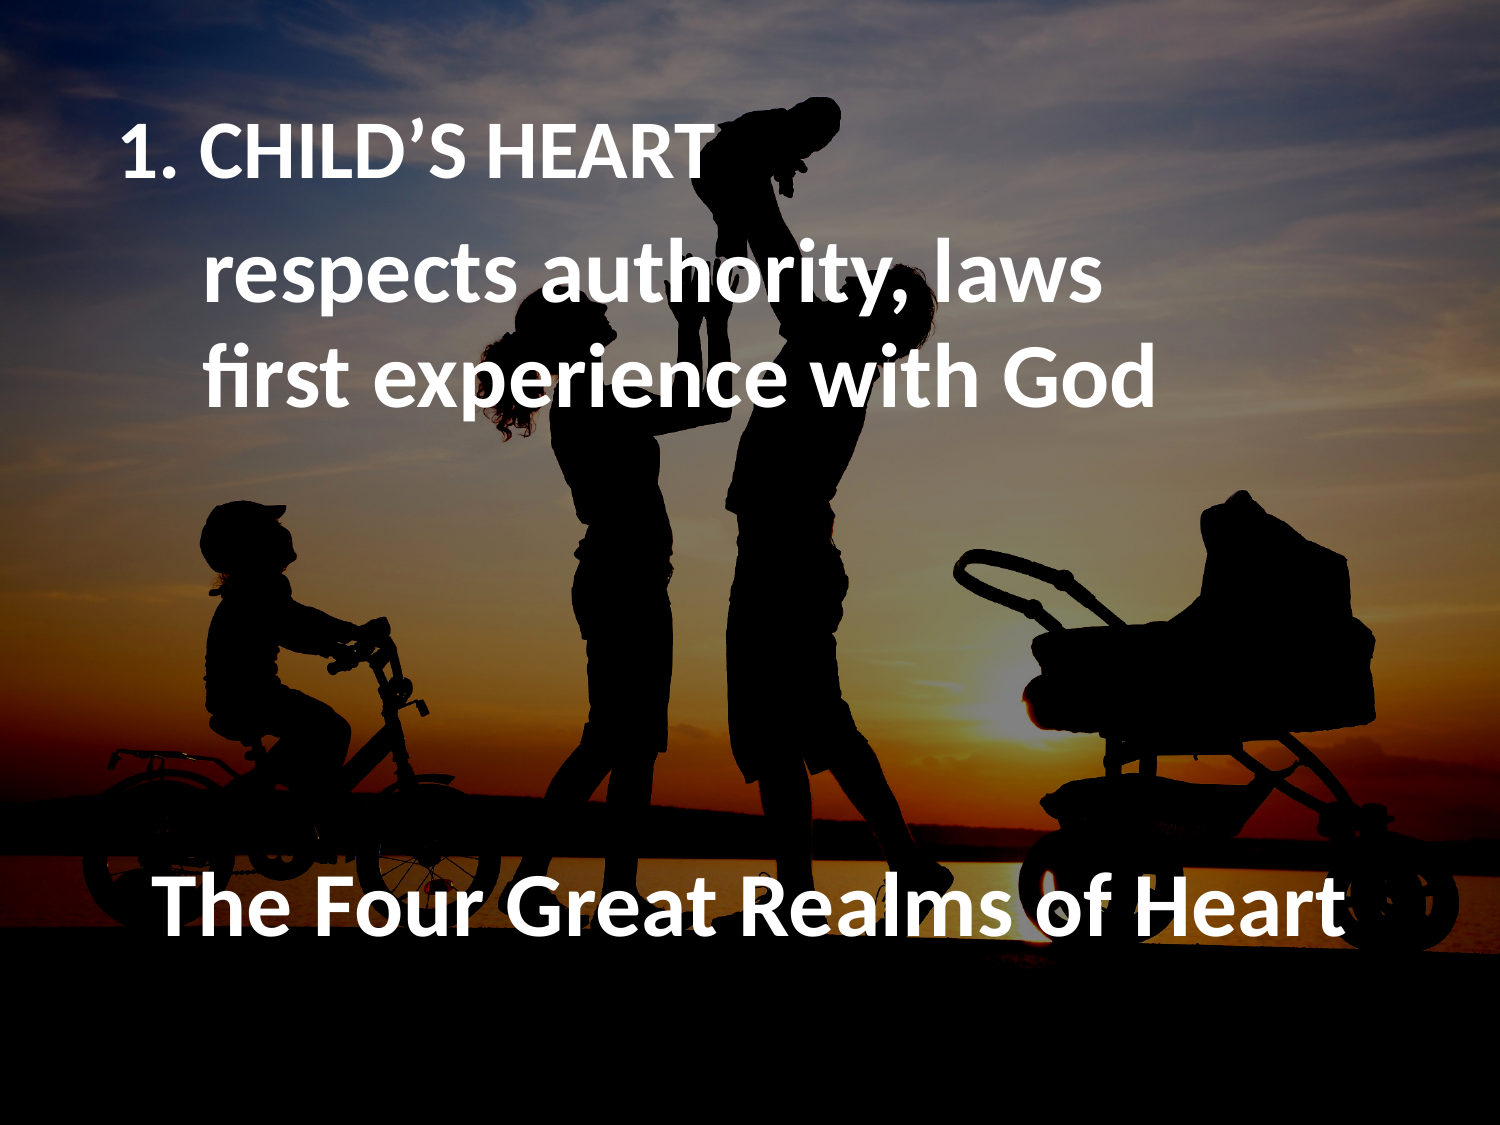

1. CHILD’S HEART
respects authority, laws
first experience with God
The Four Great Realms of Heart